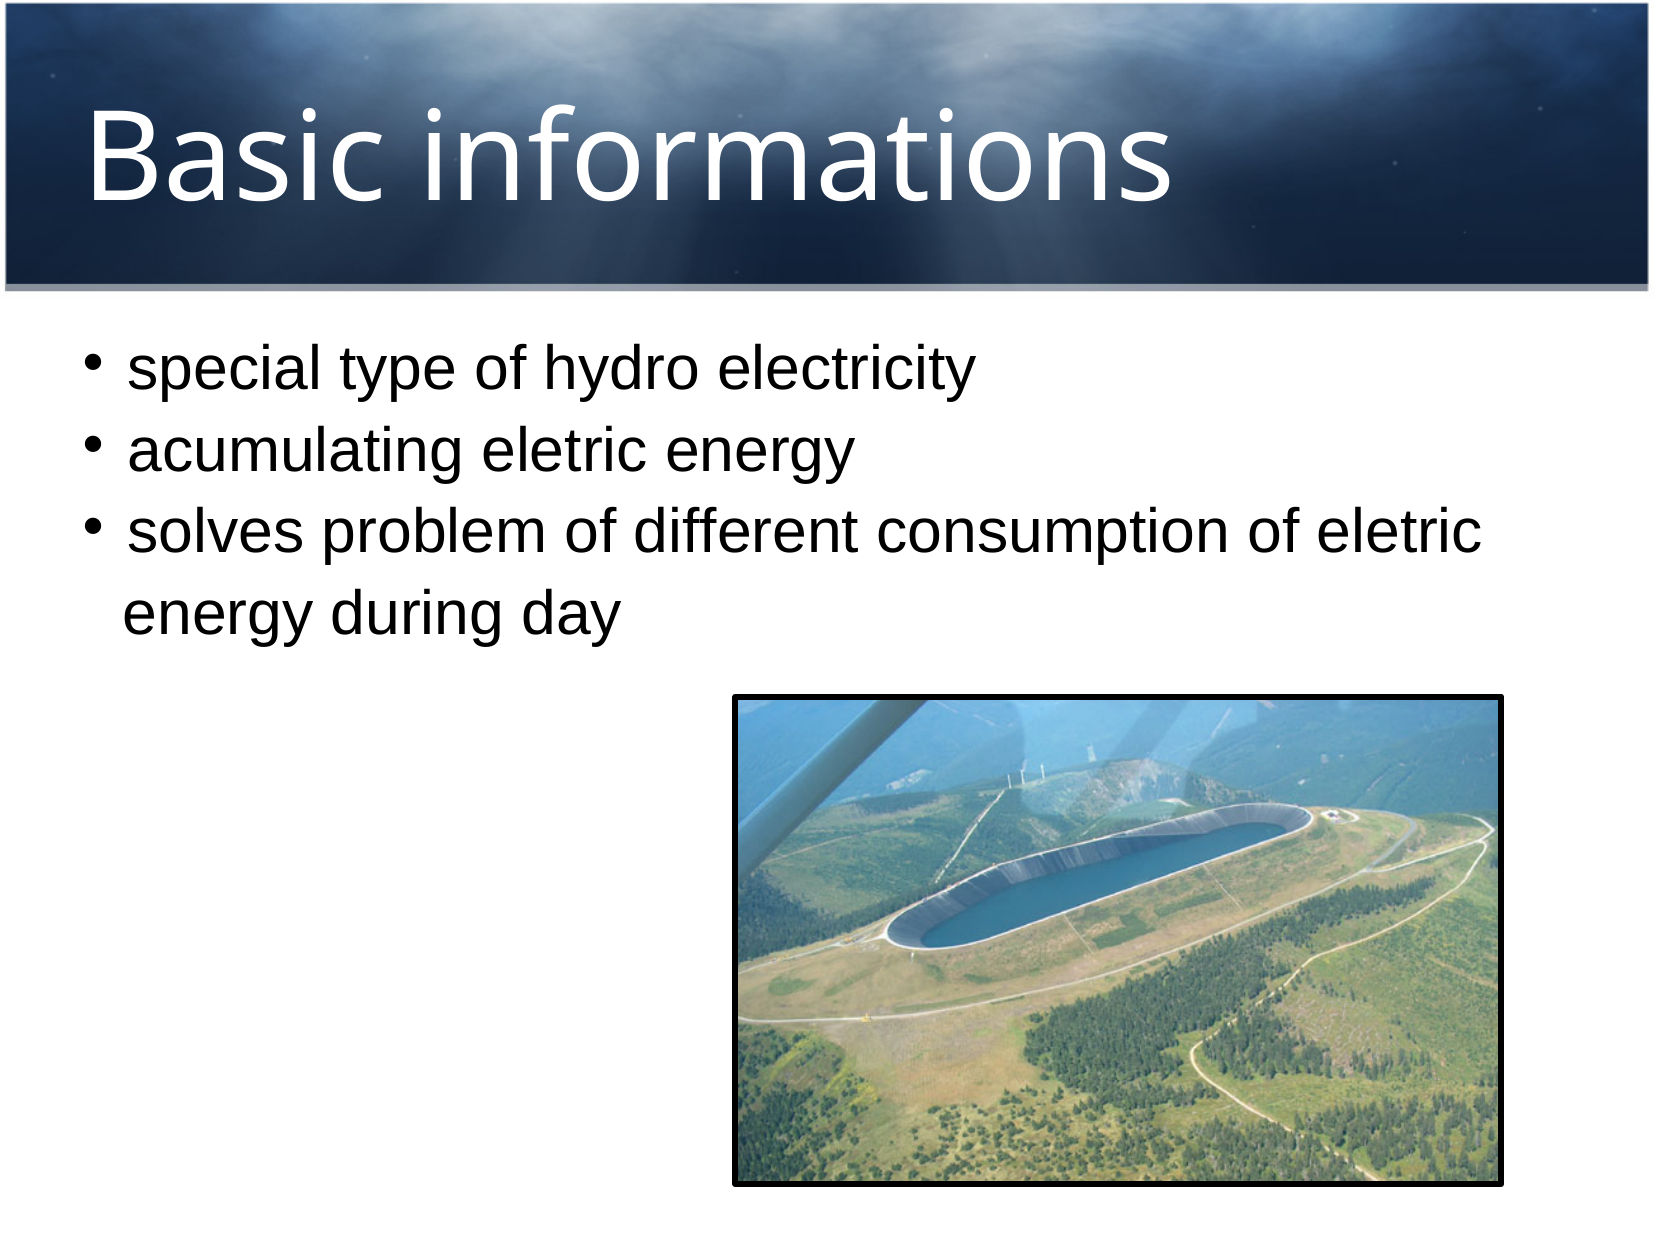

# Basic informations
 special type of hydro electricity
 acumulating eletric energy
 solves problem of different consumption of eletric
 energy during day